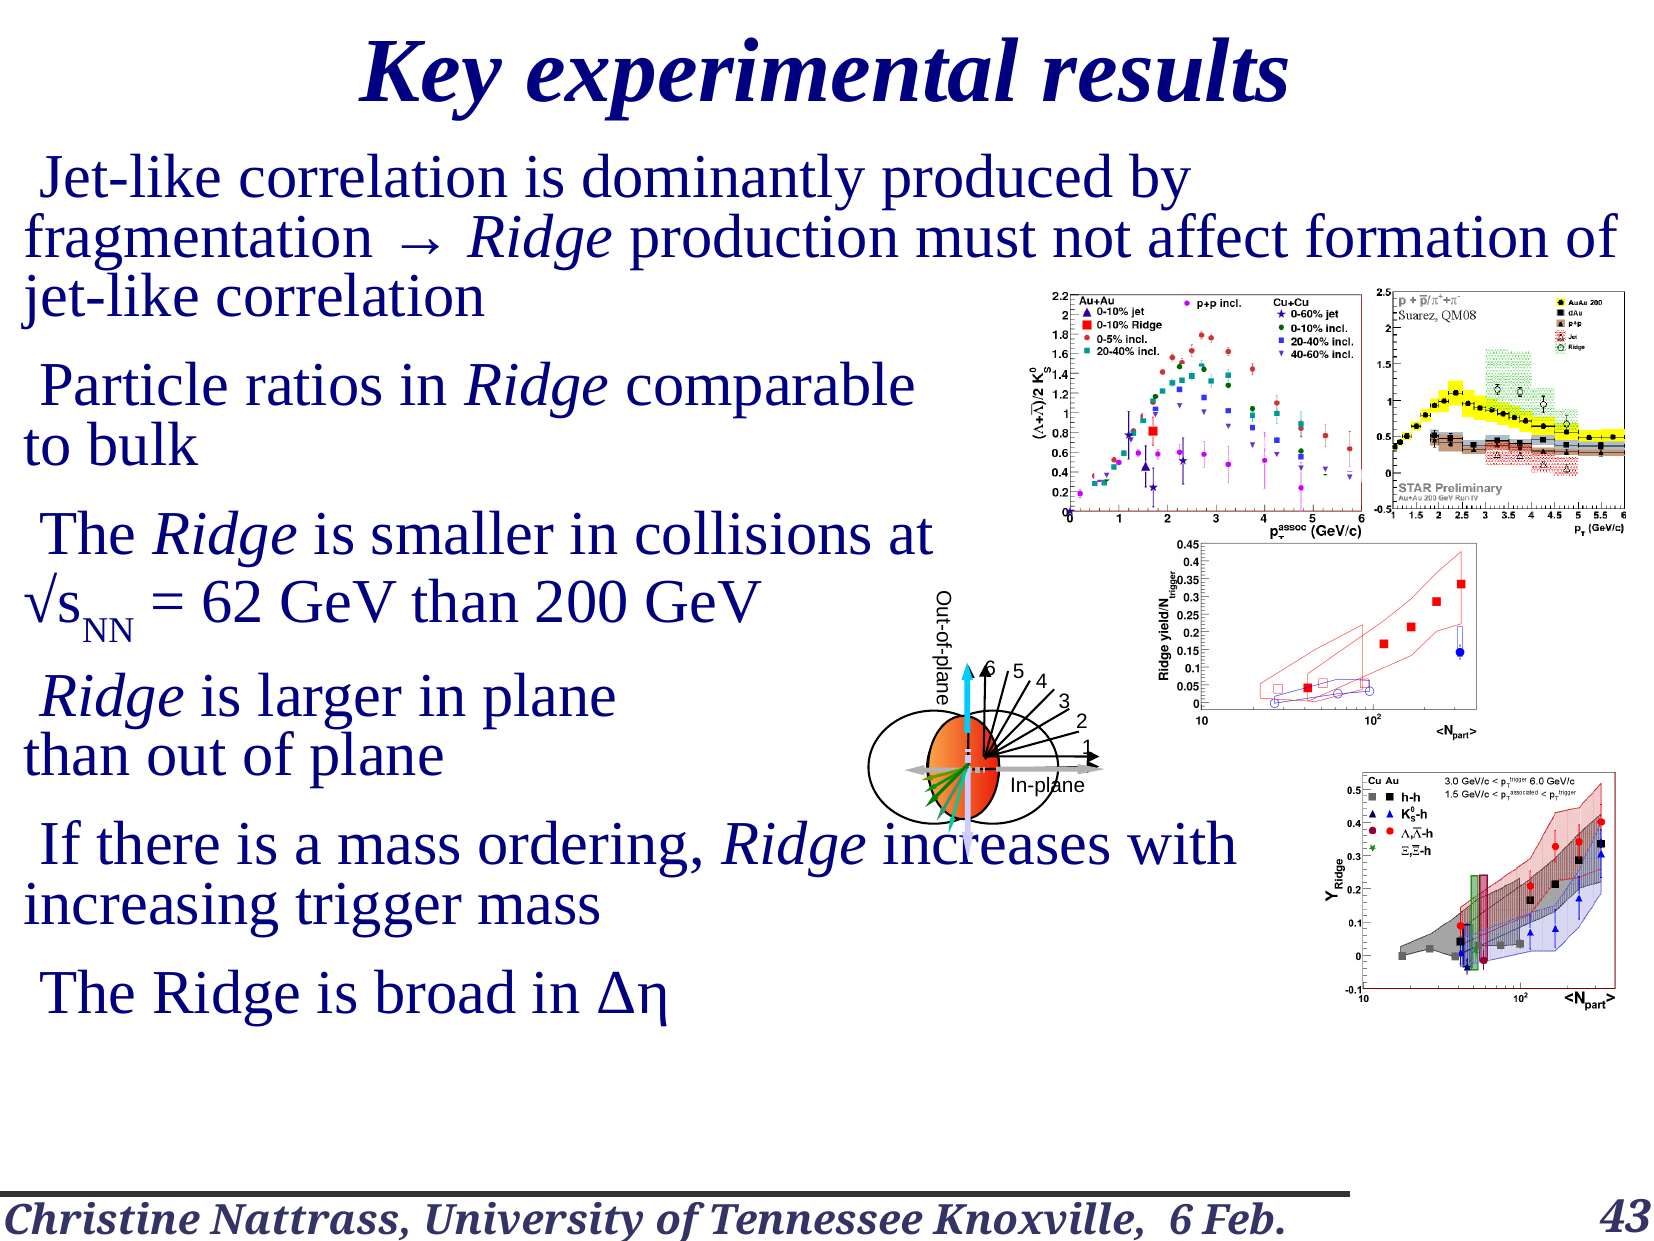

# Key experimental results
 Jet-like correlation is dominantly produced by
fragmentation → Ridge production must not affect formation of jet-like correlation
 Particle ratios in Ridge comparable
to bulk
 The Ridge is smaller in collisions at
√sNN = 62 GeV than 200 GeV
 Ridge is larger in plane
than out of plane
 If there is a mass ordering, Ridge increases with
increasing trigger mass
 The Ridge is broad in Δη
Out-of-plane
6
5
4
3
2
1
In-plane